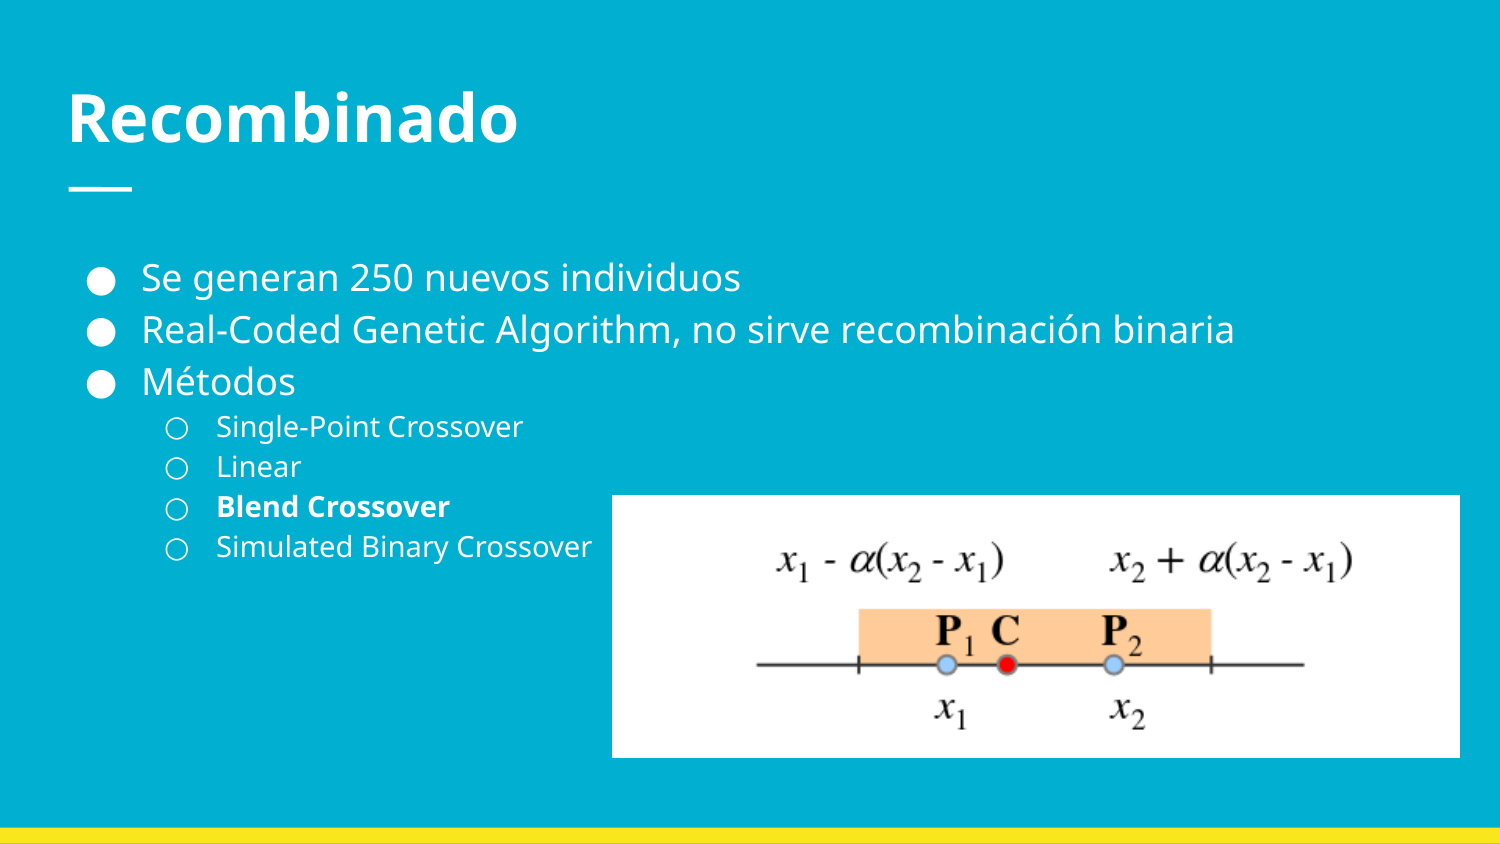

# Recombinado
Se generan 250 nuevos individuos
Real-Coded Genetic Algorithm, no sirve recombinación binaria
Métodos
Single-Point Crossover
Linear
Blend Crossover
Simulated Binary Crossover